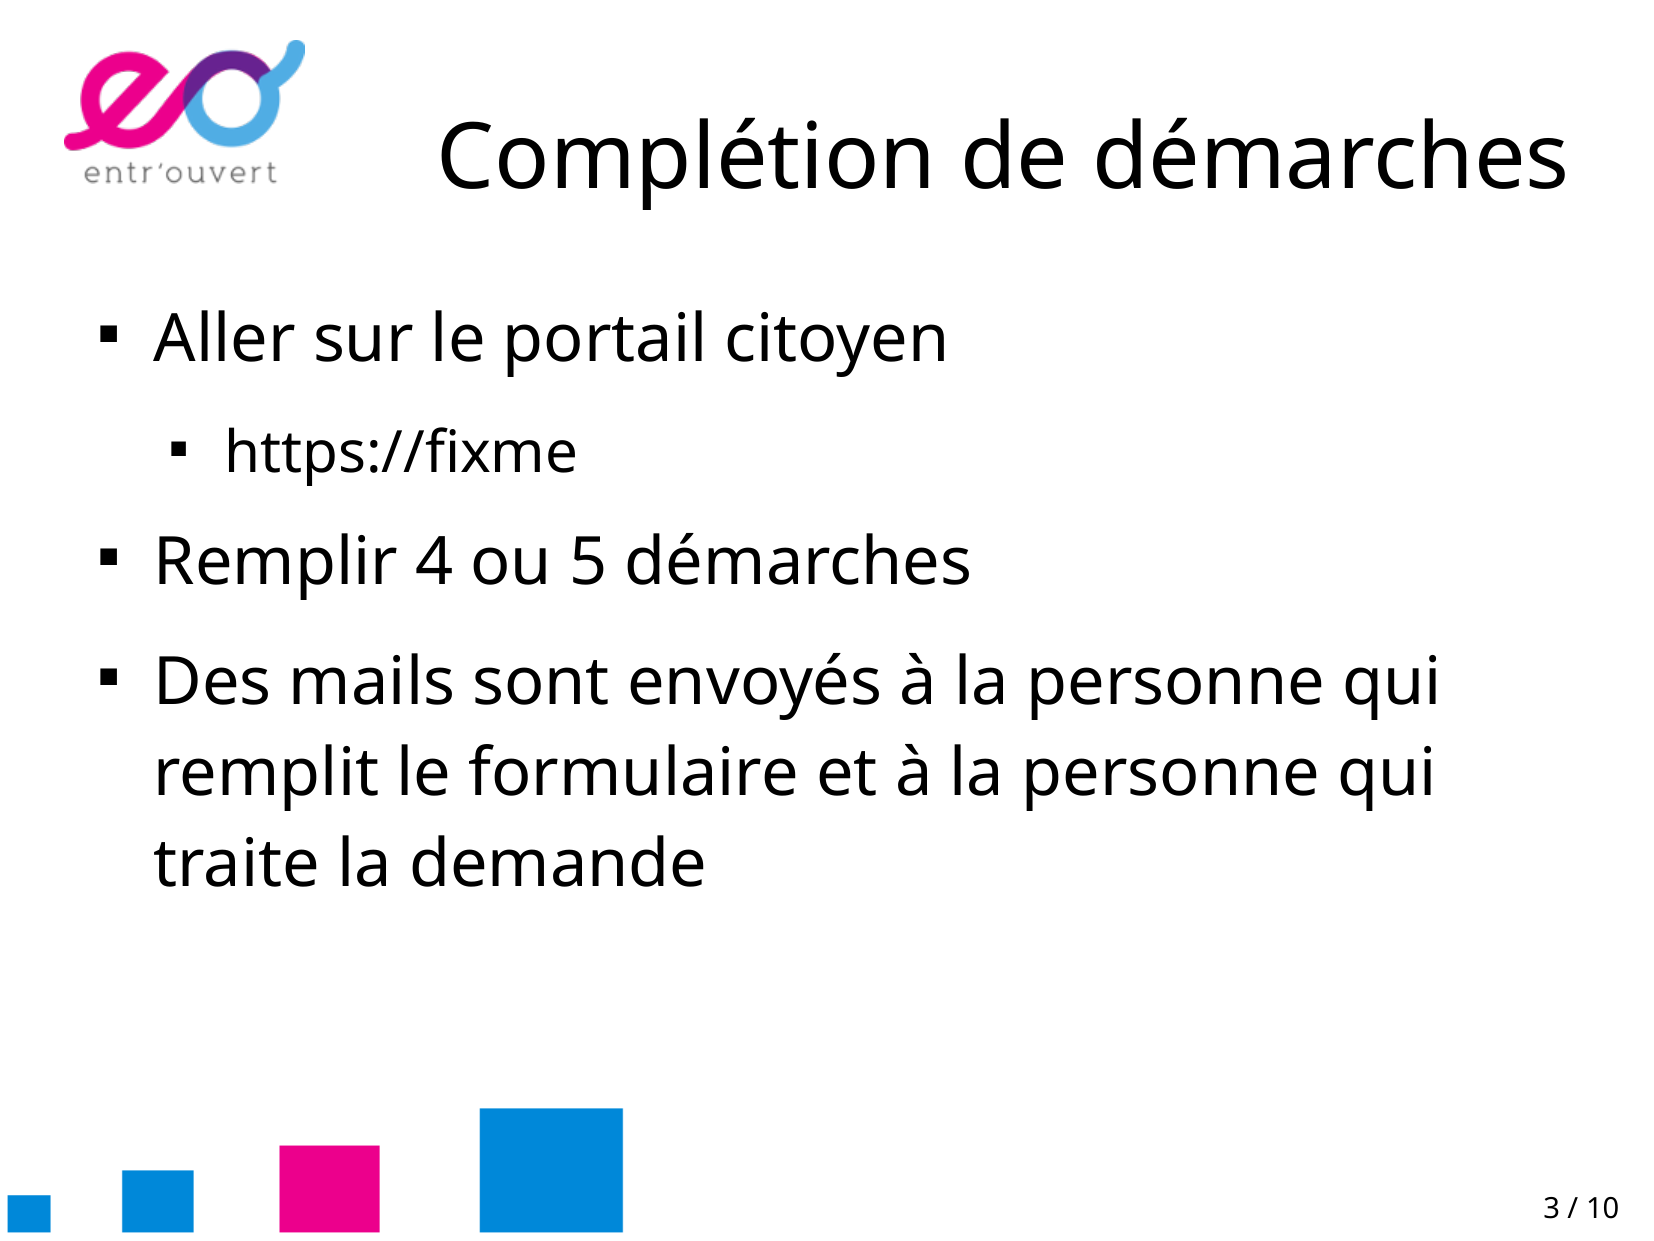

# Complétion de démarches
Aller sur le portail citoyen
https://fixme
Remplir 4 ou 5 démarches
Des mails sont envoyés à la personne qui remplit le formulaire et à la personne qui traite la demande
3